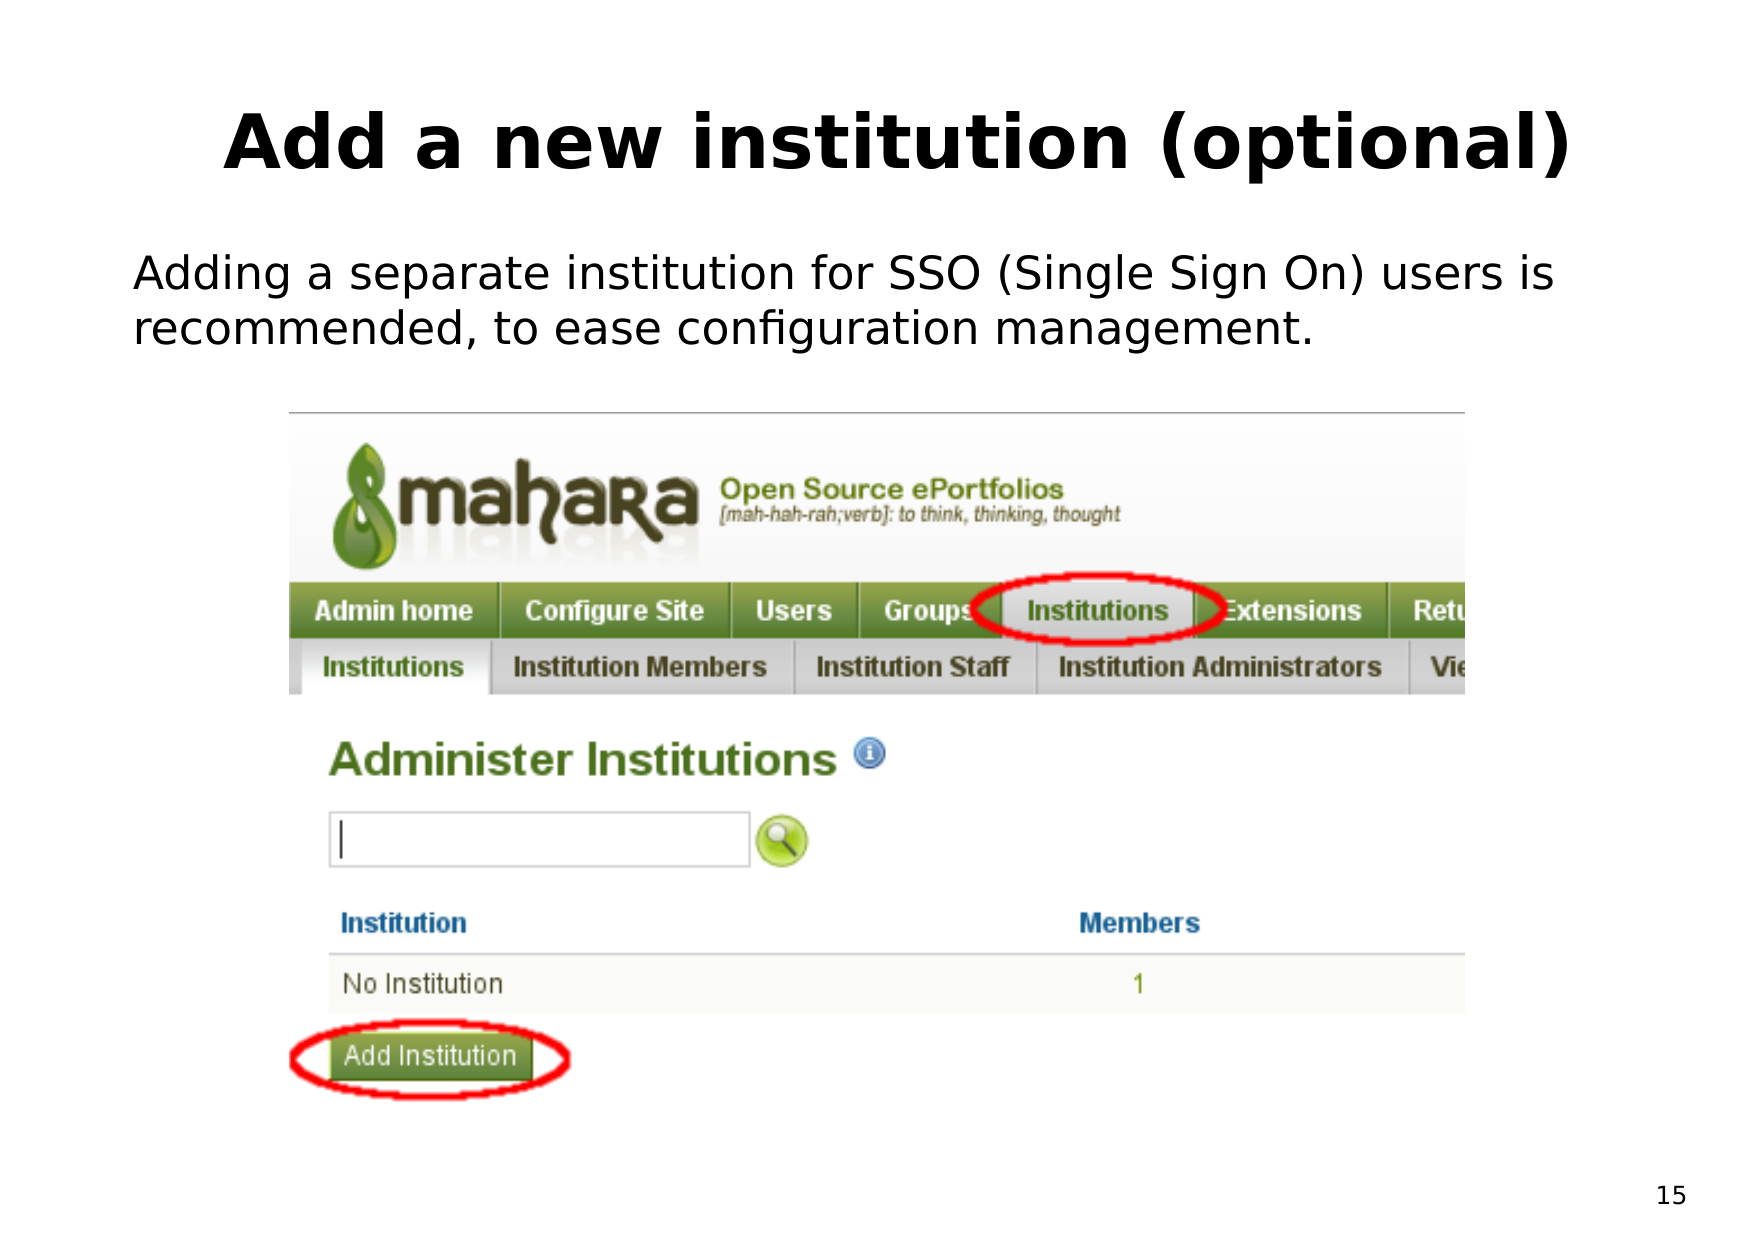

# Add a new institution (optional)
Adding a separate institution for SSO (Single Sign On) users is recommended, to ease configuration management.
15